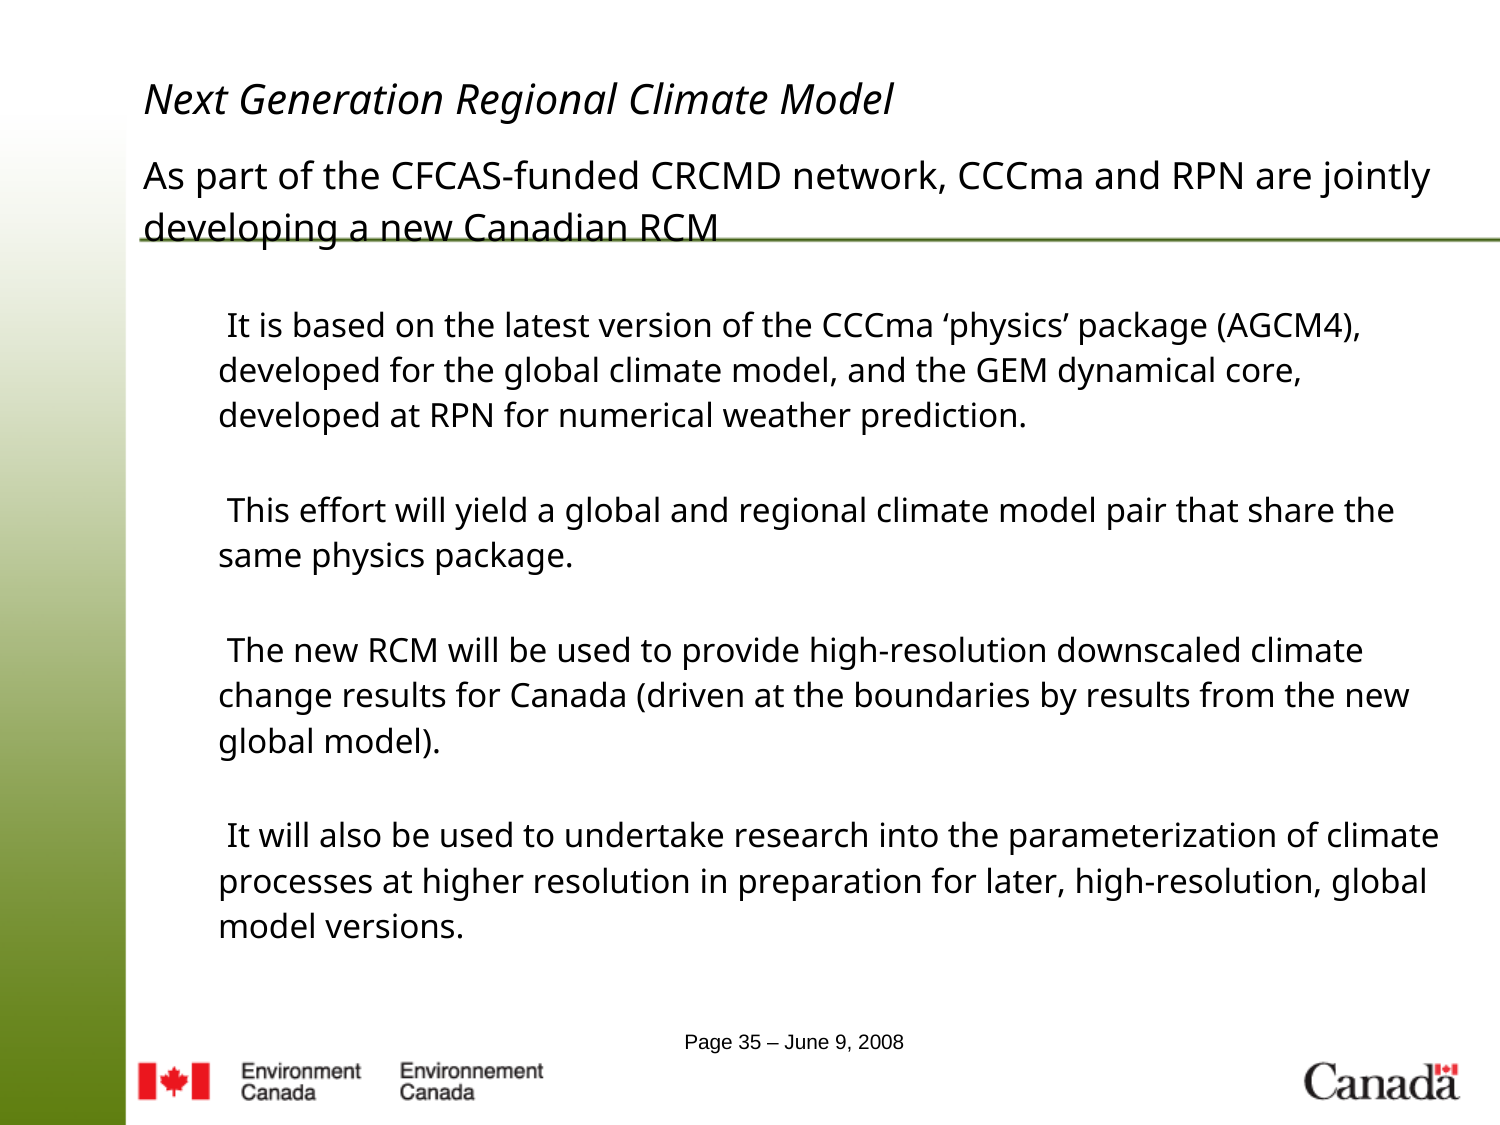

Next Generation Regional Climate Model
As part of the CFCAS-funded CRCMD network, CCCma and RPN are jointly developing a new Canadian RCM
 It is based on the latest version of the CCCma ‘physics’ package (AGCM4), developed for the global climate model, and the GEM dynamical core, developed at RPN for numerical weather prediction.
 This effort will yield a global and regional climate model pair that share the same physics package.
 The new RCM will be used to provide high-resolution downscaled climate change results for Canada (driven at the boundaries by results from the new global model).
 It will also be used to undertake research into the parameterization of climate processes at higher resolution in preparation for later, high-resolution, global model versions.